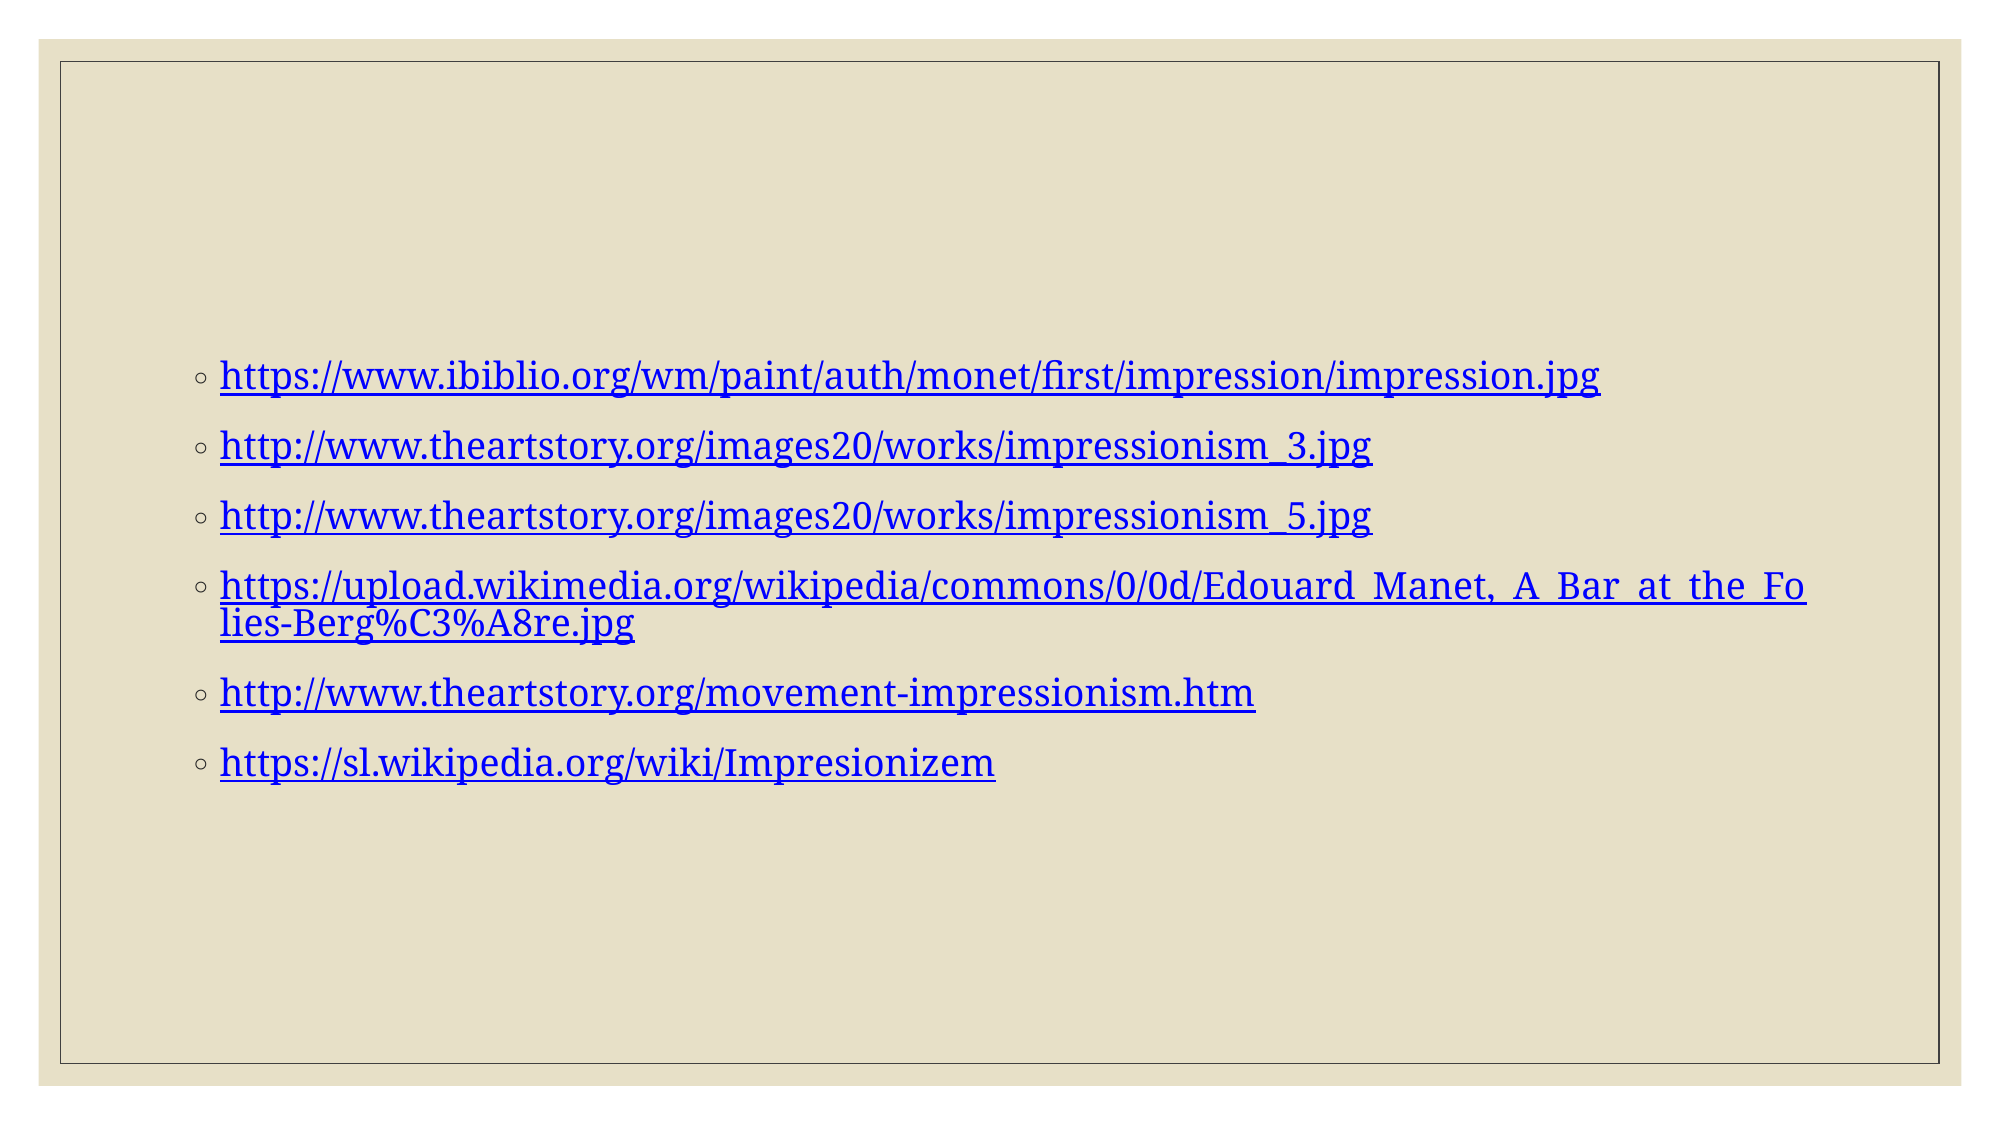

#
https://www.ibiblio.org/wm/paint/auth/monet/first/impression/impression.jpg
http://www.theartstory.org/images20/works/impressionism_3.jpg
http://www.theartstory.org/images20/works/impressionism_5.jpg
https://upload.wikimedia.org/wikipedia/commons/0/0d/Edouard_Manet,_A_Bar_at_the_Folies-Berg%C3%A8re.jpg
http://www.theartstory.org/movement-impressionism.htm
https://sl.wikipedia.org/wiki/Impresionizem